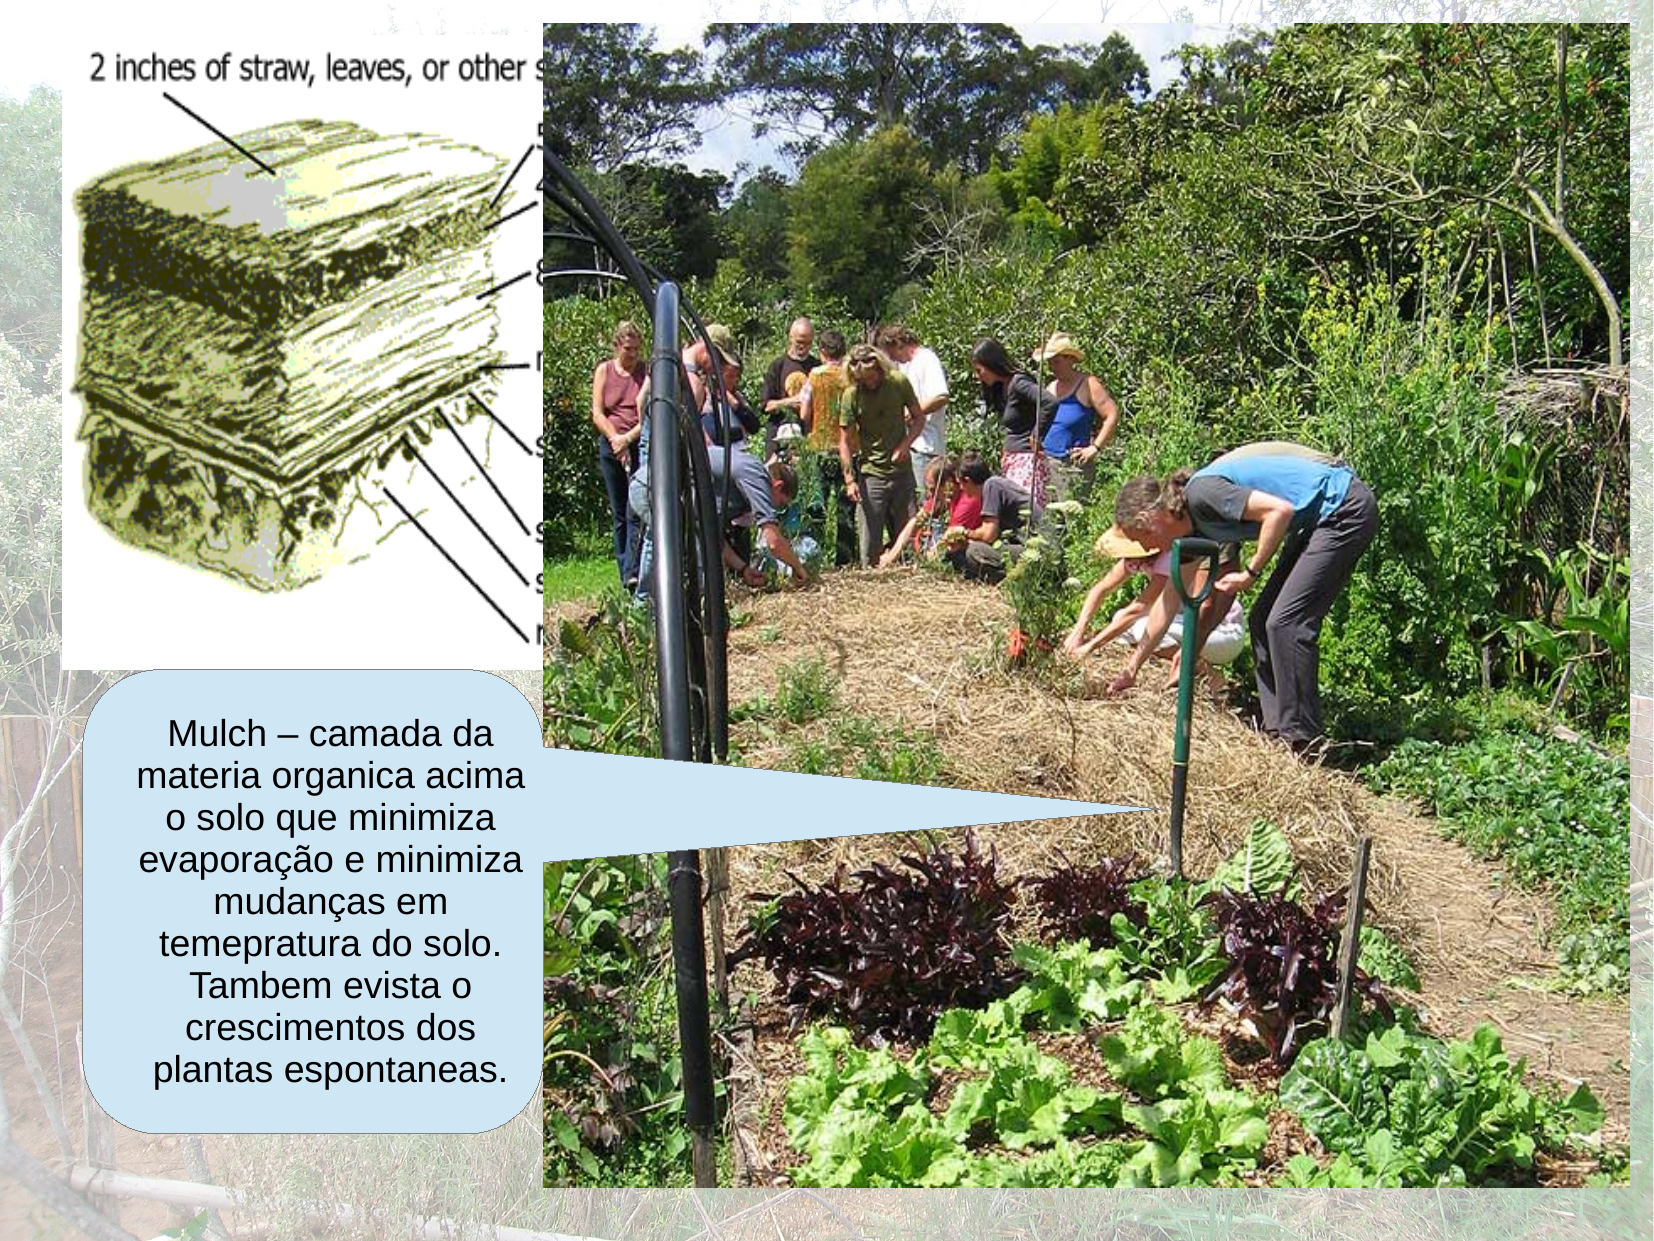

#
Mulch – camada da materia organica acima o solo que minimiza evaporação e minimiza mudanças em temepratura do solo. Tambem evista o crescimentos dos plantas espontaneas.